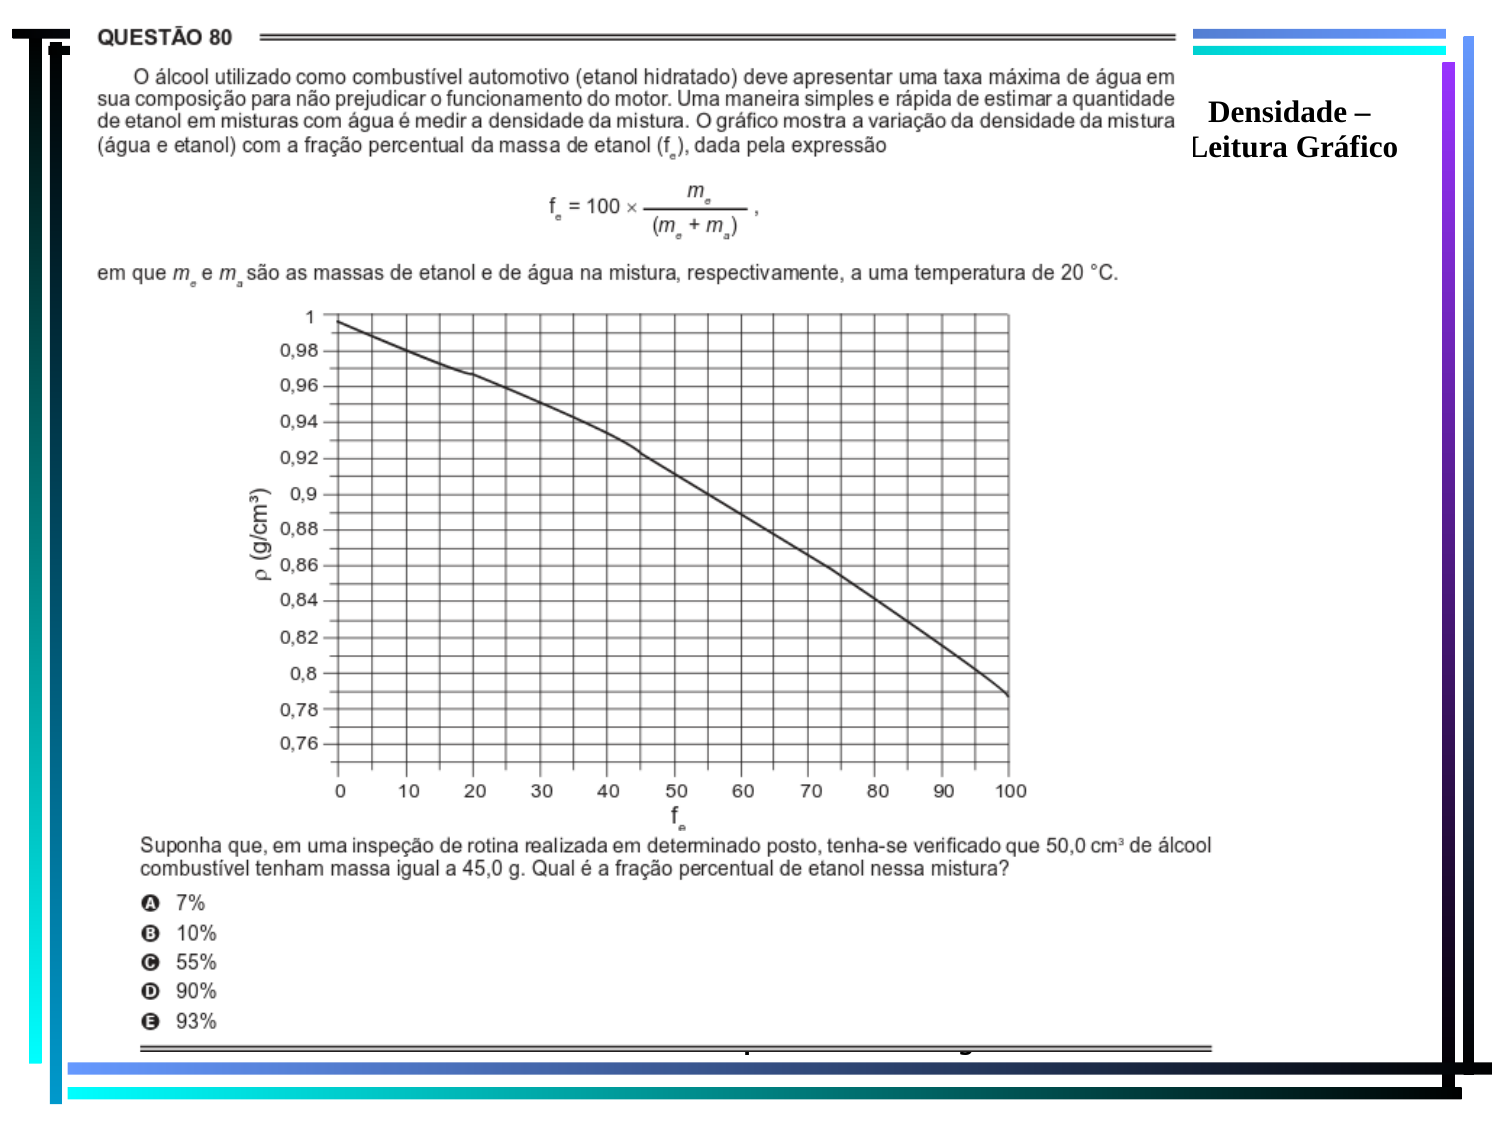

# Densidade – Leitura Gráfico
2016 – Ensino Médio – Campus Centro – Colégio Pedro II